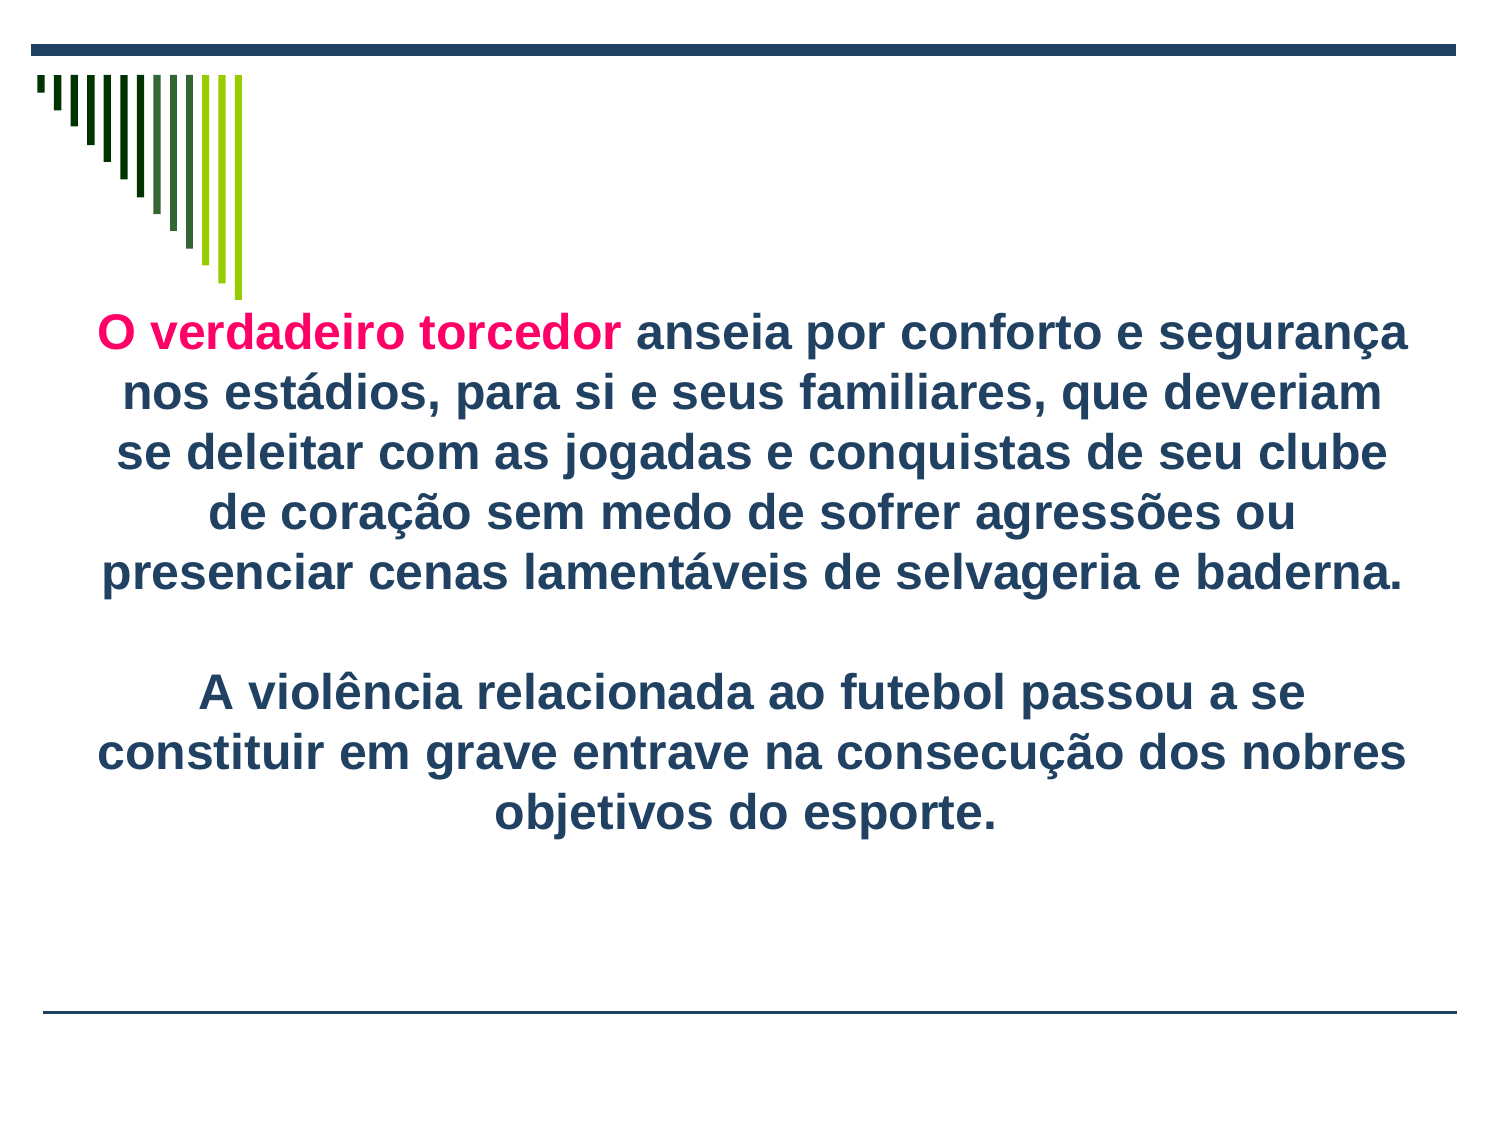

# O verdadeiro torcedor anseia por conforto e segurança nos estádios, para si e seus familiares, que deveriam se deleitar com as jogadas e conquistas de seu clube de coração sem medo de sofrer agressões ou presenciar cenas lamentáveis de selvageria e baderna. A violência relacionada ao futebol passou a se constituir em grave entrave na consecução dos nobres objetivos do esporte.